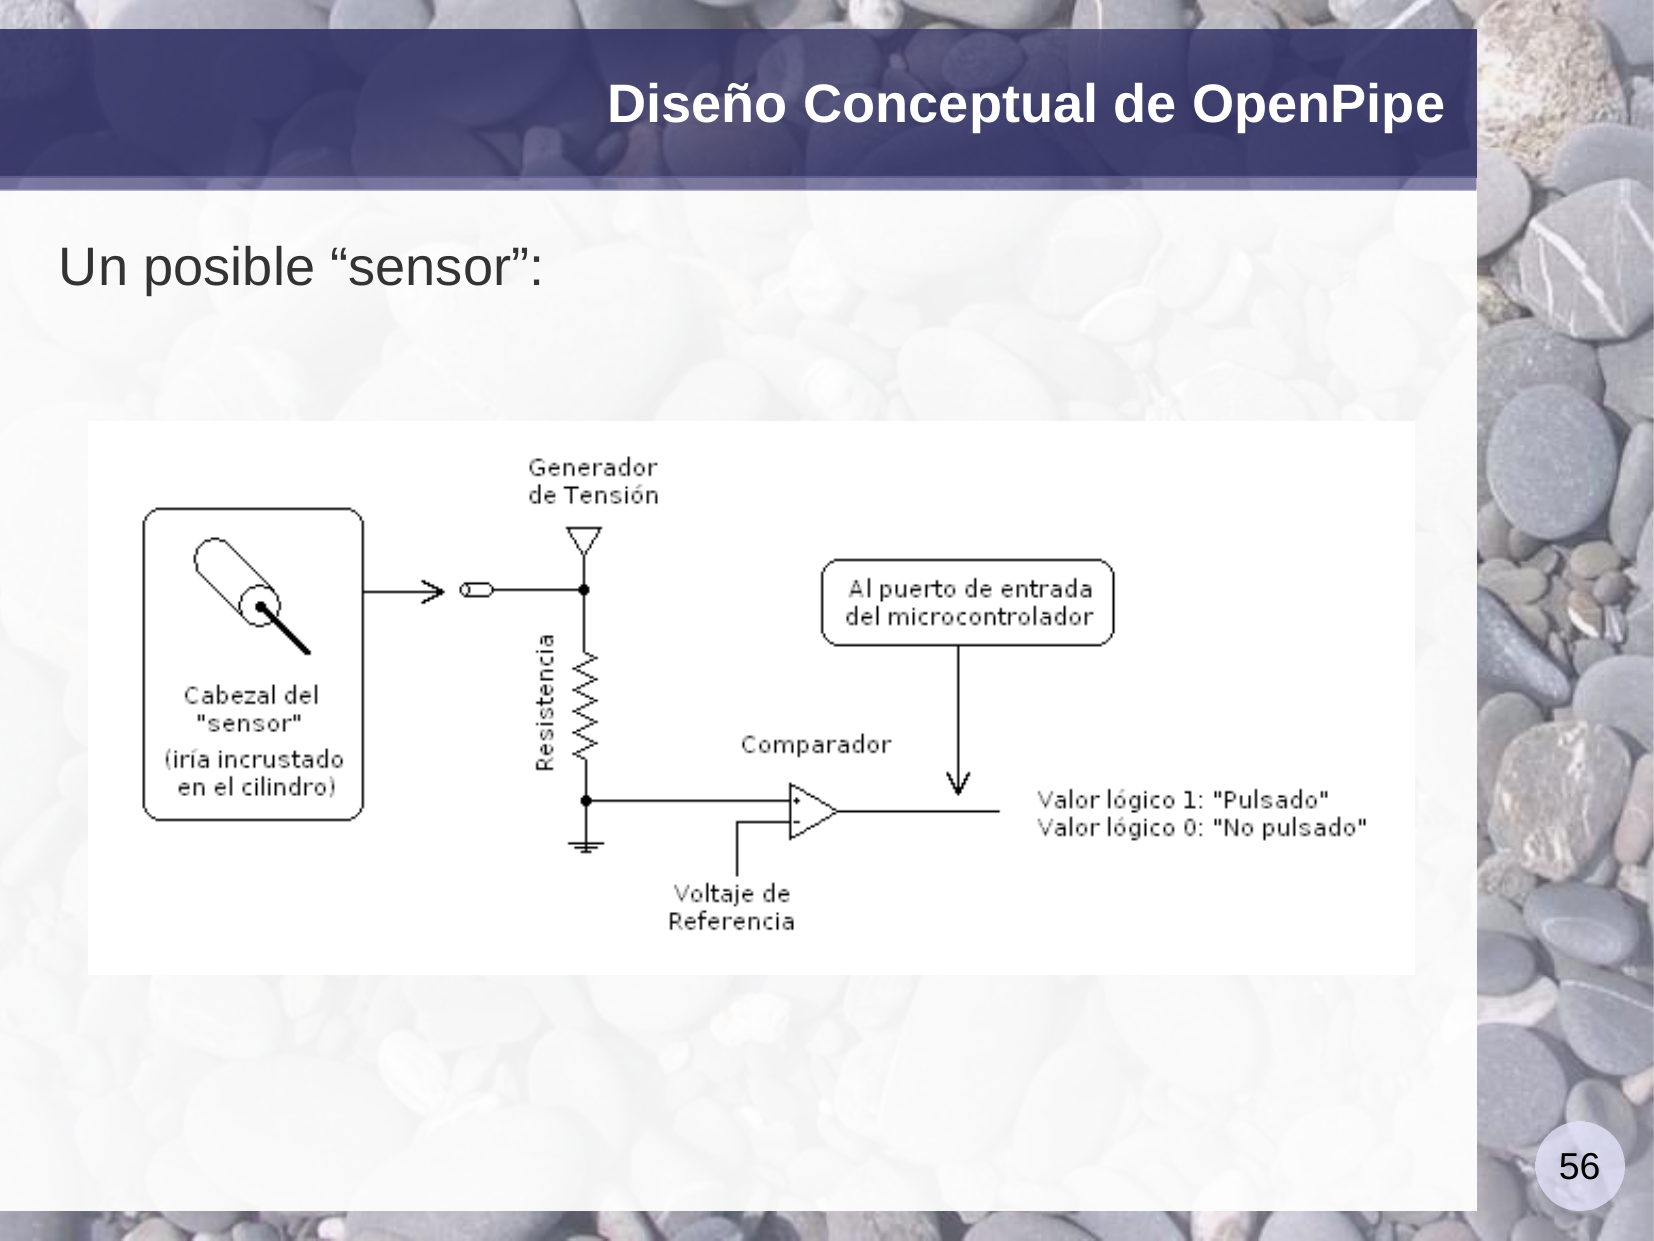

# Diseño Conceptual de OpenPipe
Un posible “sensor”: